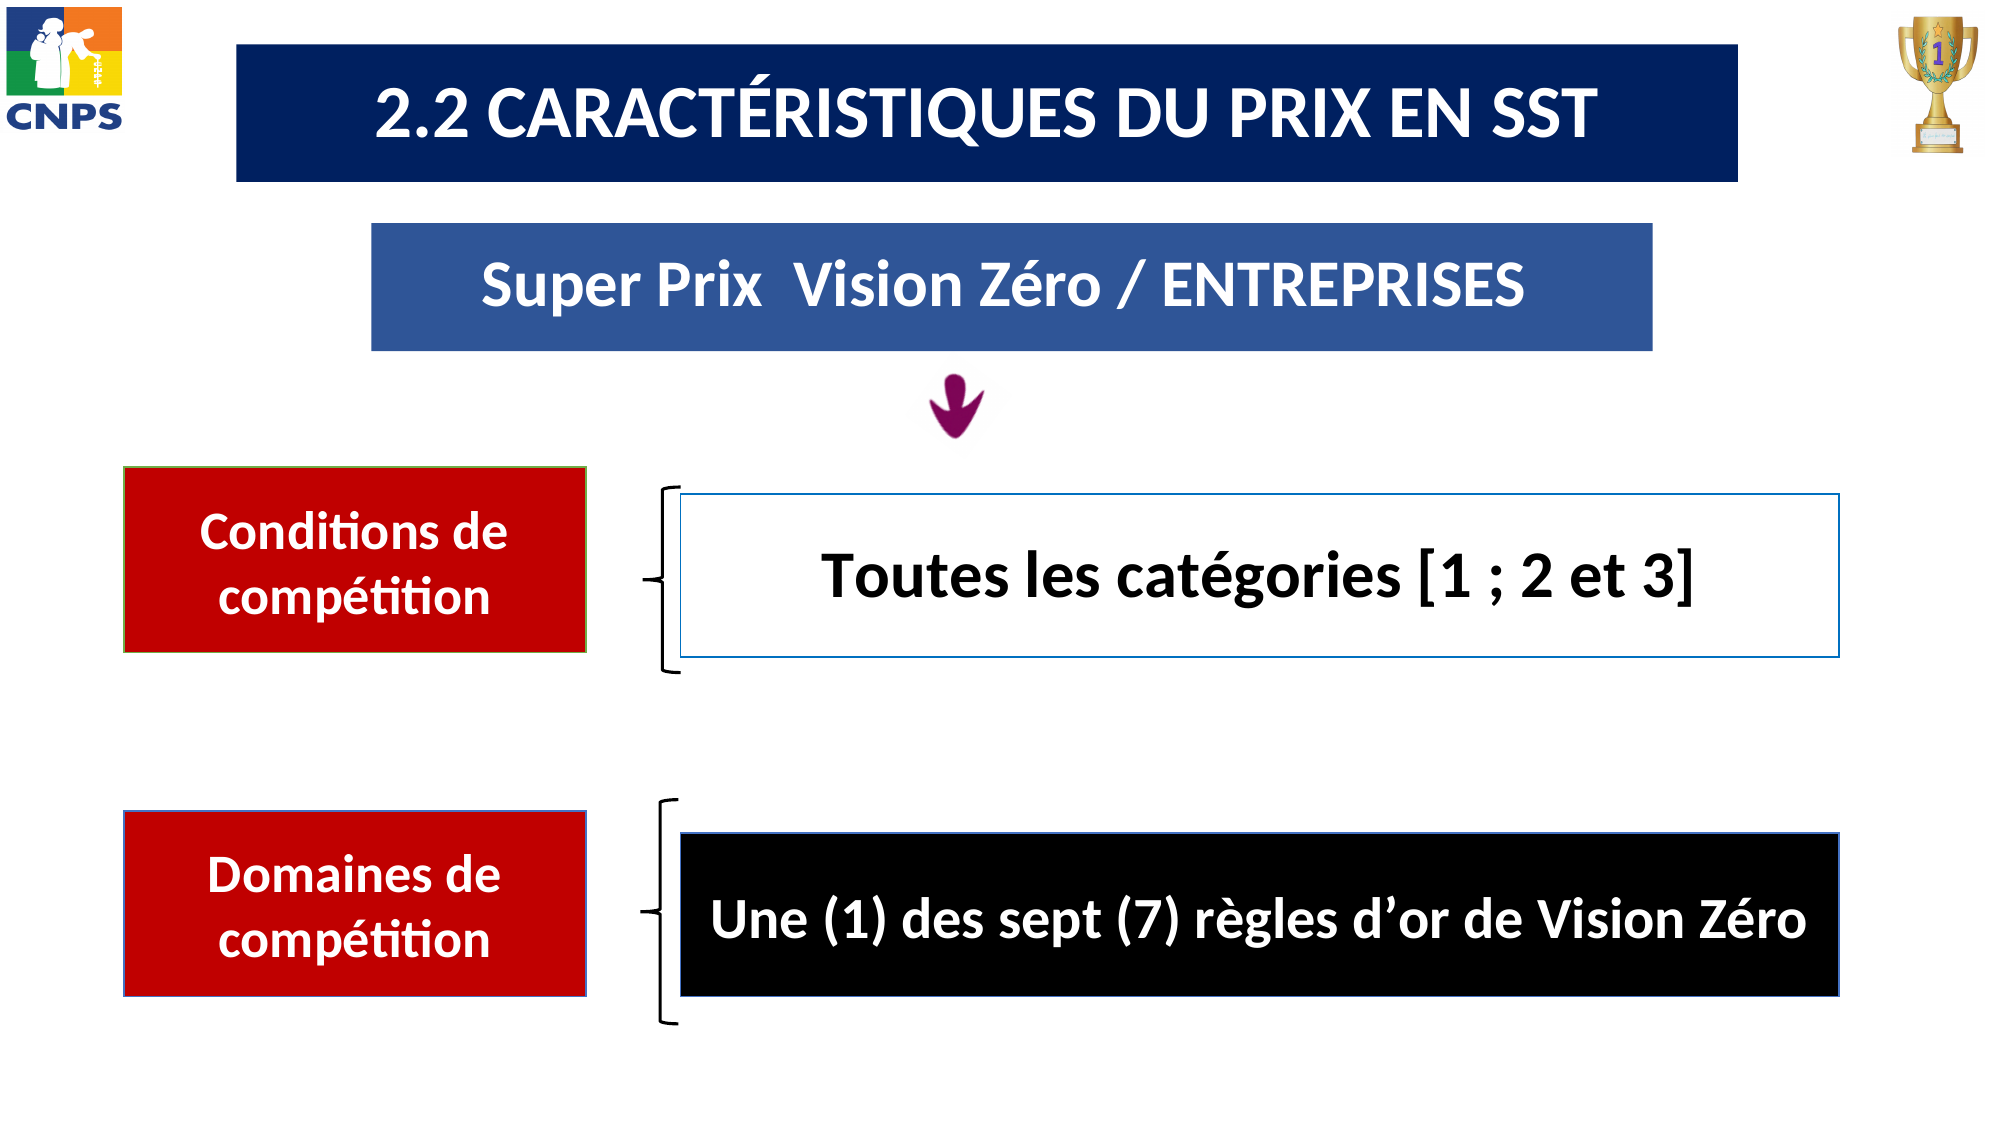

# 2.2 CARACTÉRISTIQUES DU PRIX EN SST
Super Prix Vision Zéro / ENTREPRISES
Conditions de compétition
Toutes les catégories [1 ; 2 et 3]
Domaines de compétition
Une (1) des sept (7) règles d’or de Vision Zéro